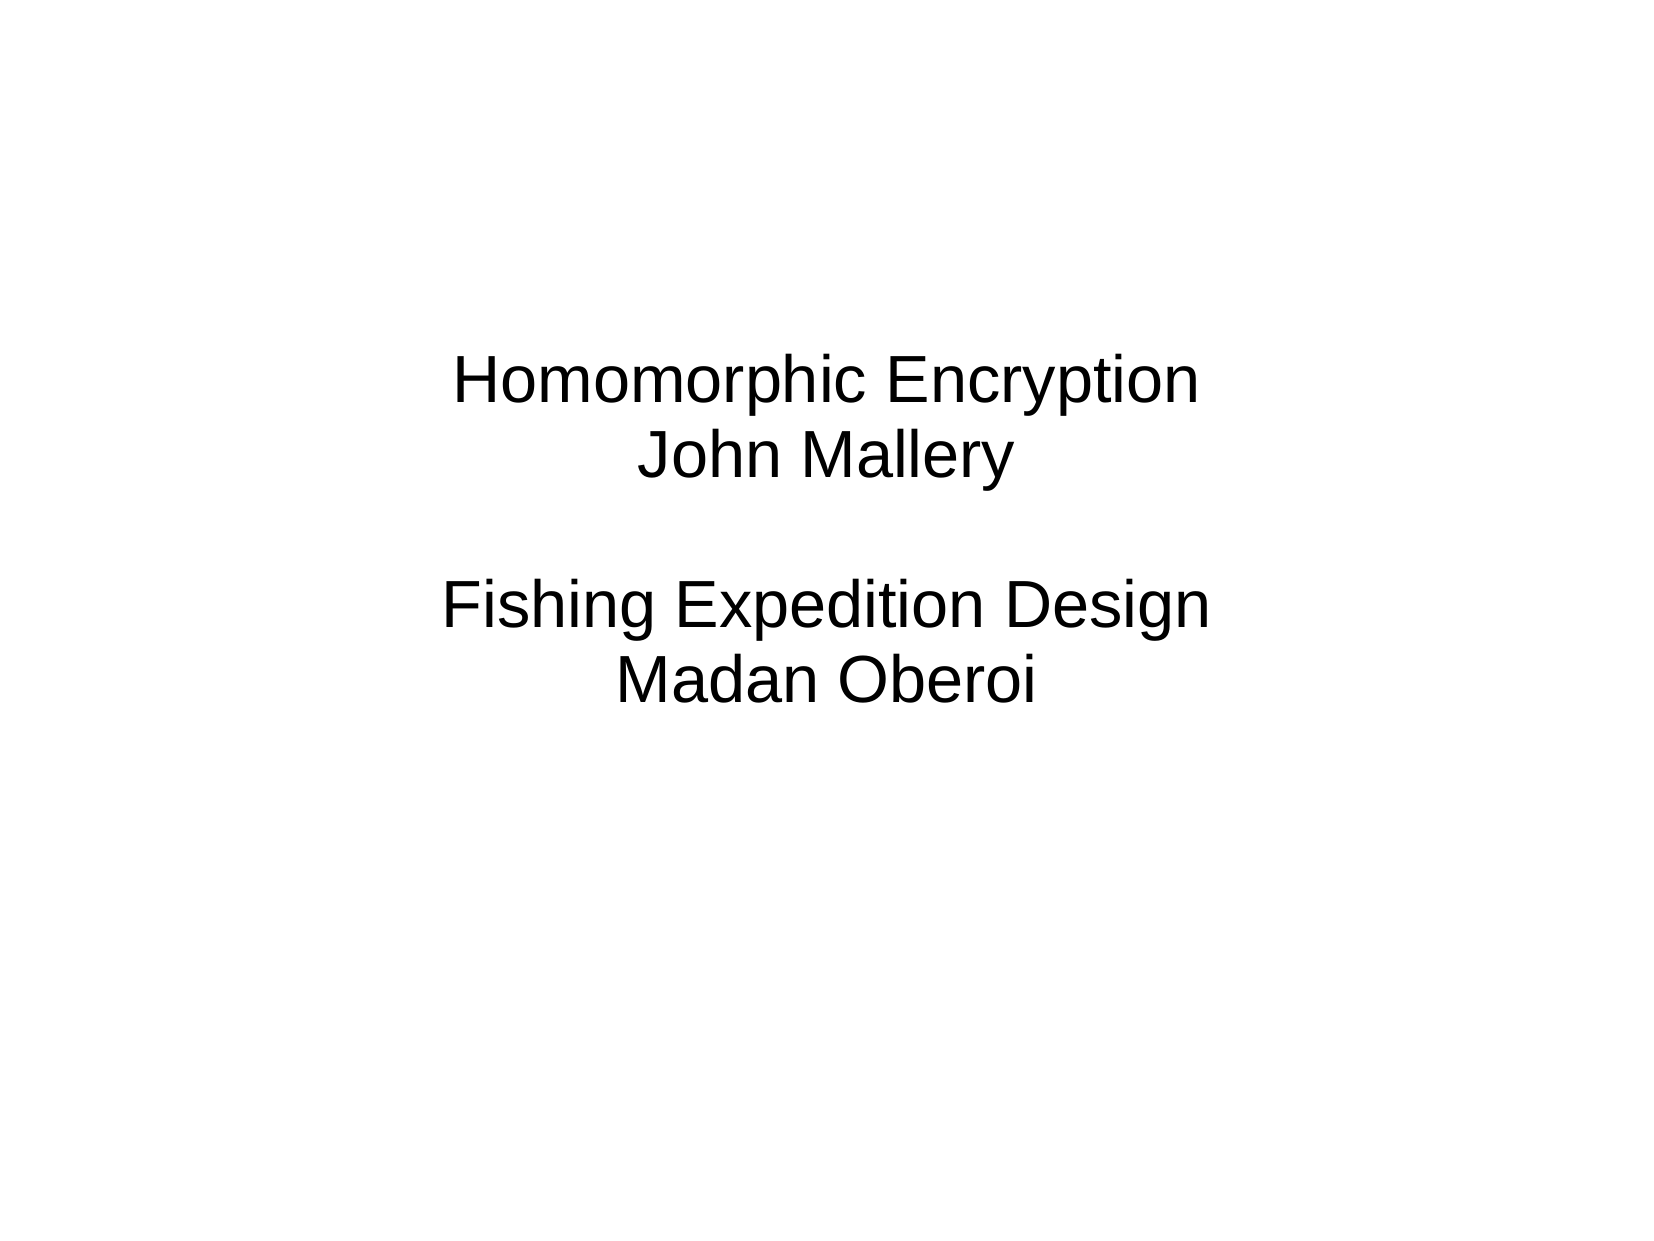

# Homomorphic Encryption
John Mallery
Fishing Expedition Design
Madan Oberoi